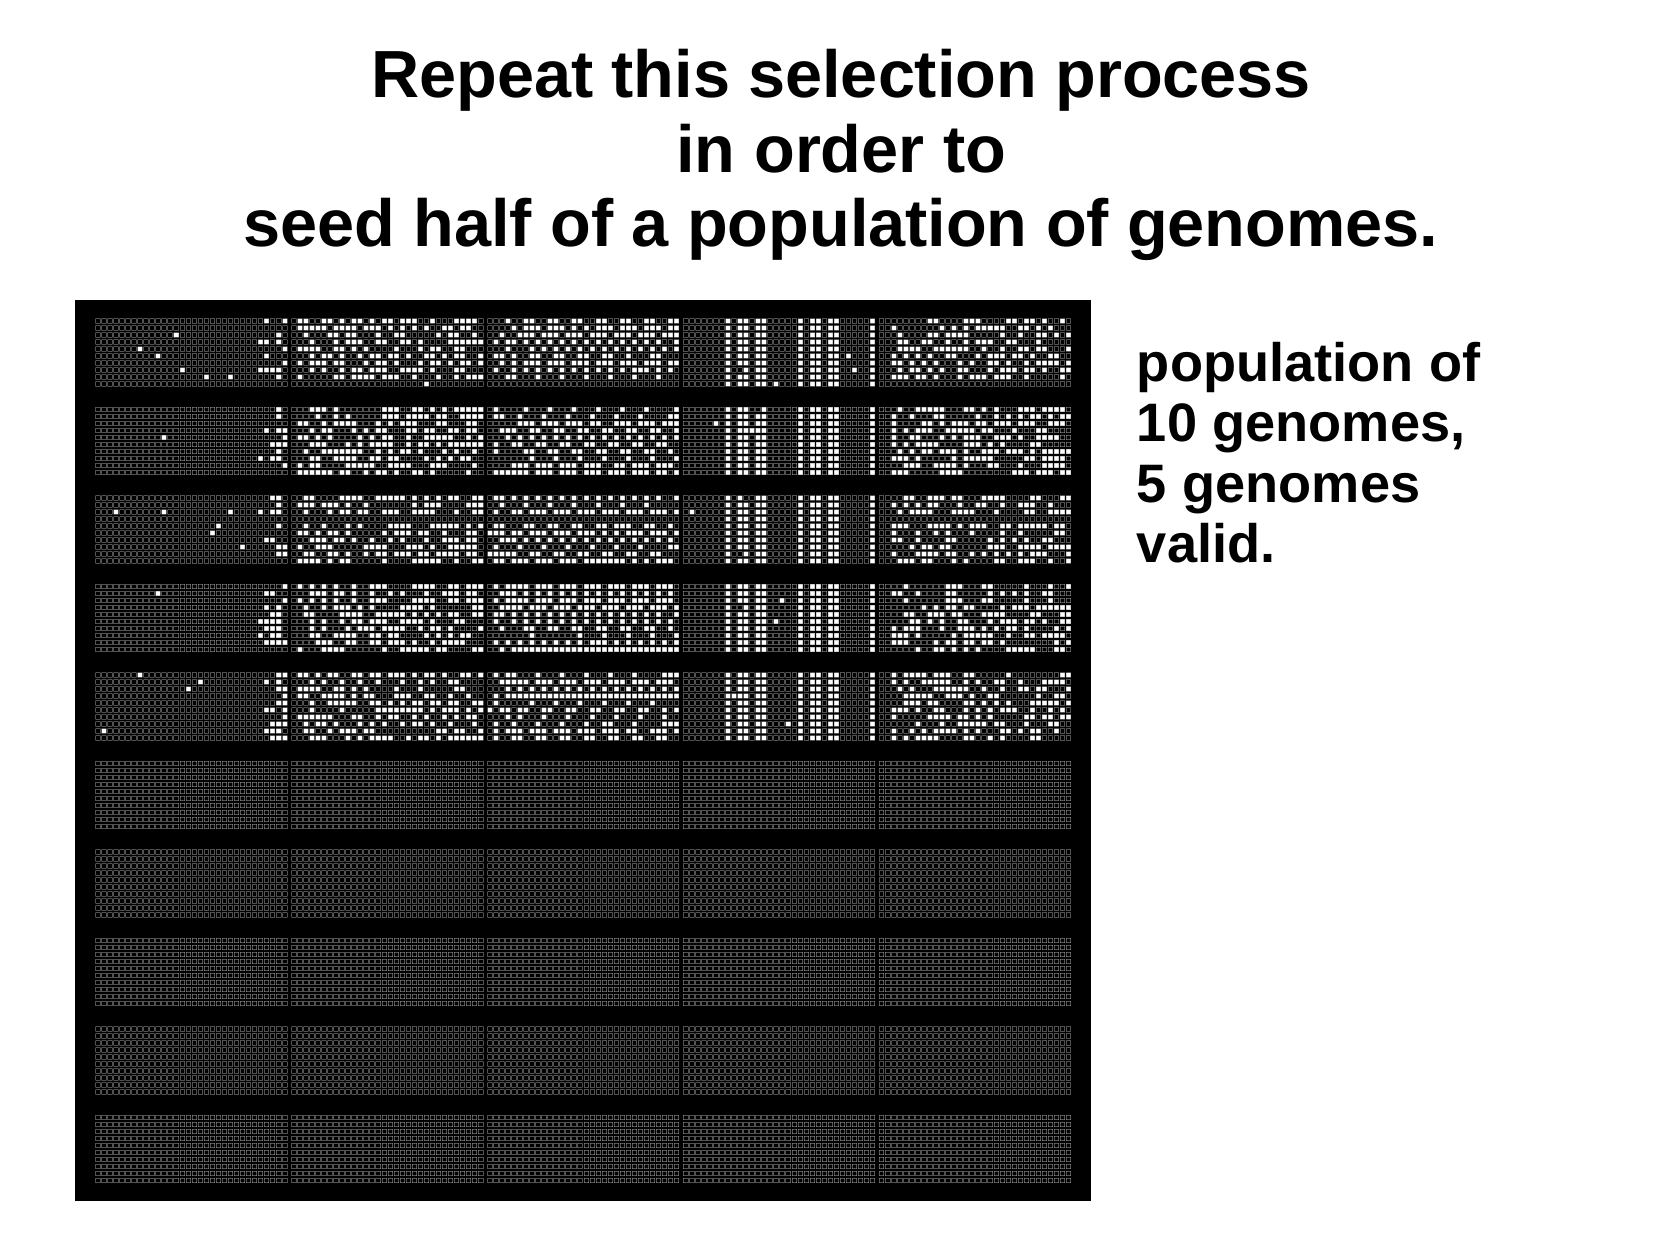

Repeat this selection process
in order to
seed half of a population of genomes.
population of
10 genomes,
5 genomes
valid.